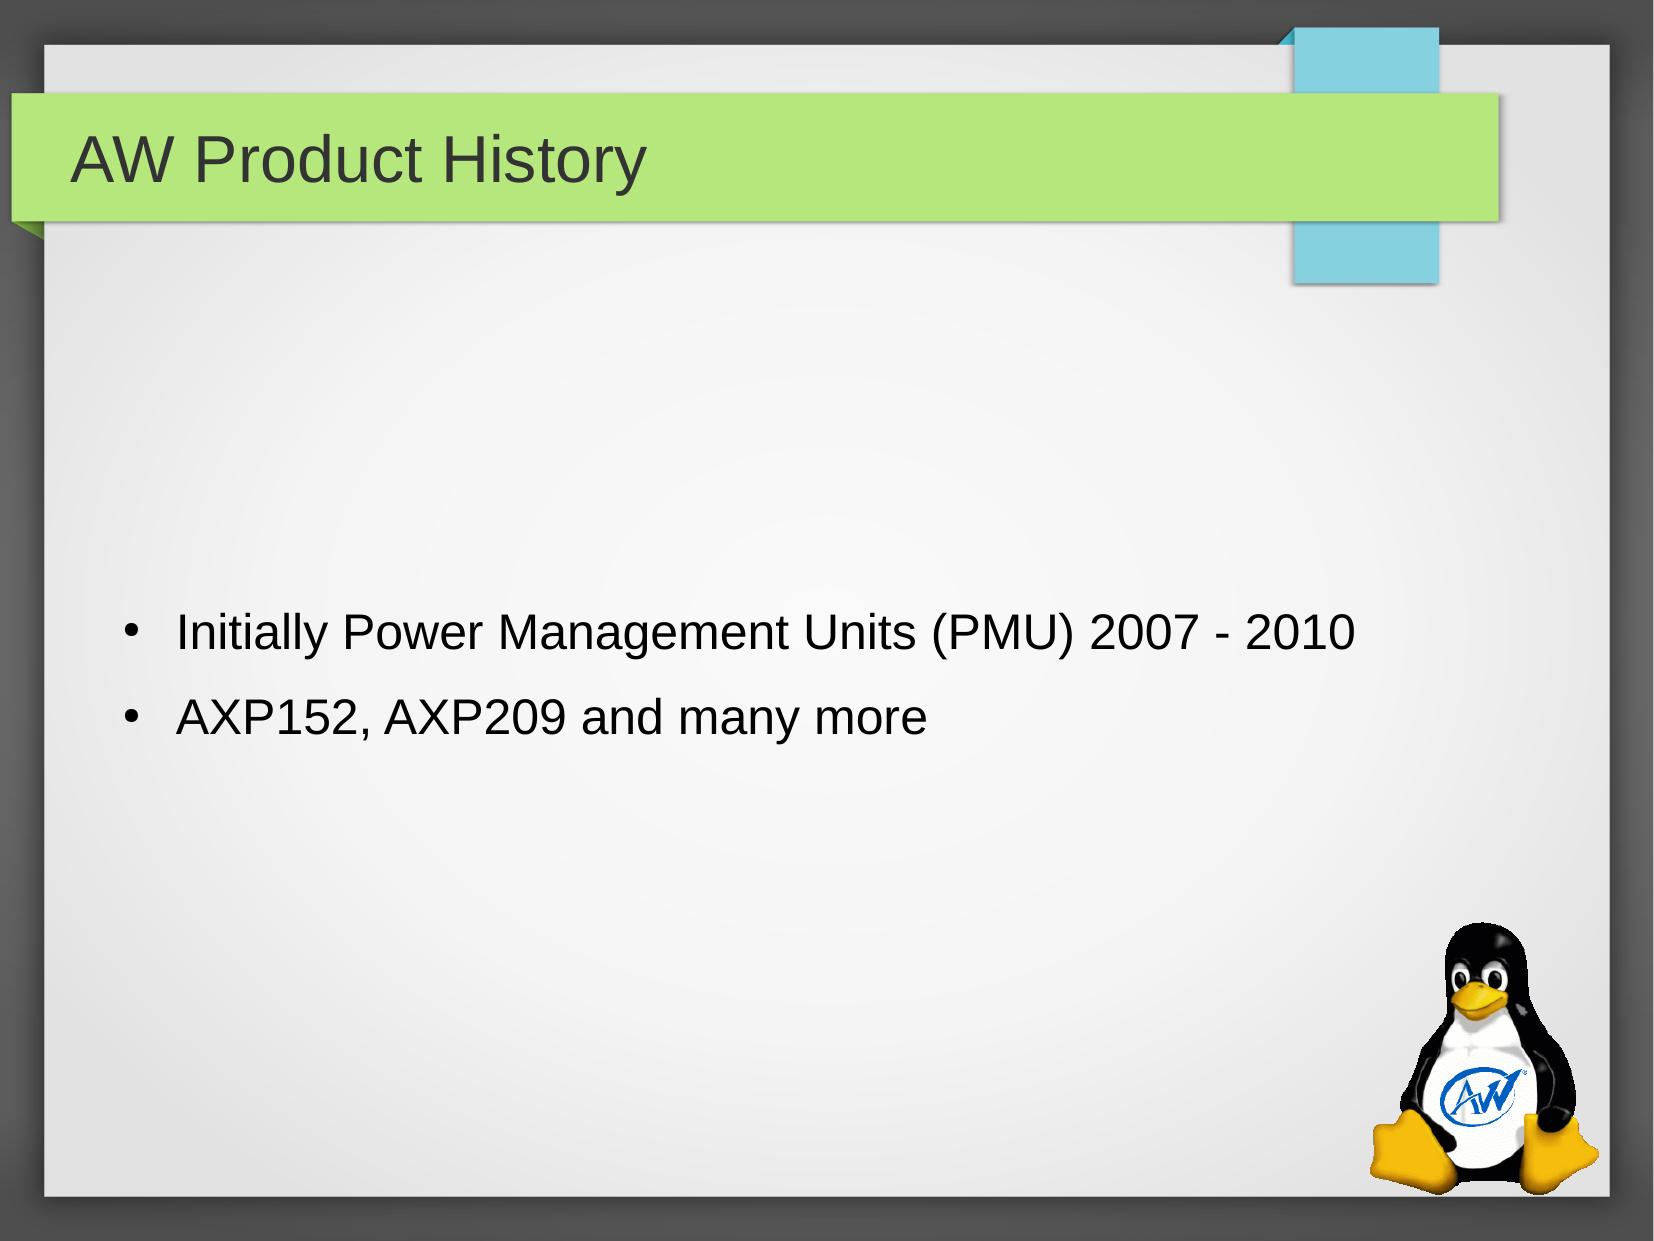

# AW Product History
Initially Power Management Units (PMU) 2007 - 2010
AXP152, AXP209 and many more